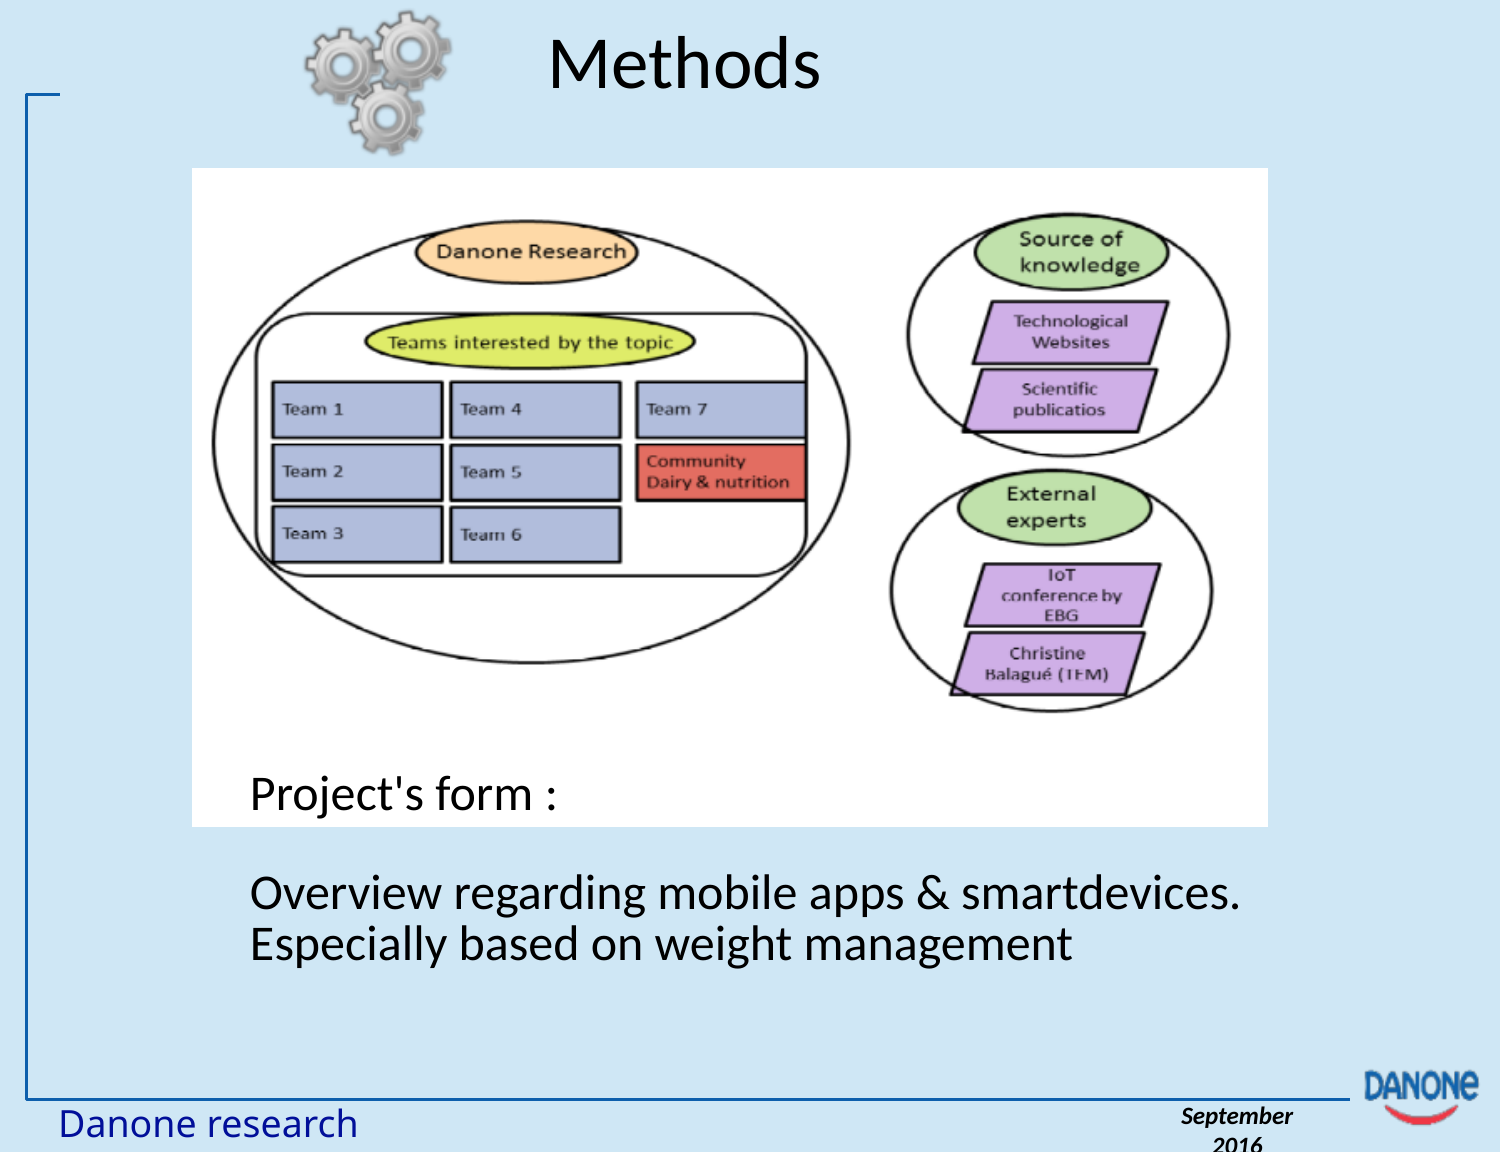

Methods
Project's form :
Overview regarding mobile apps & smartdevices.
Especially based on weight management
Danone research
September 2016